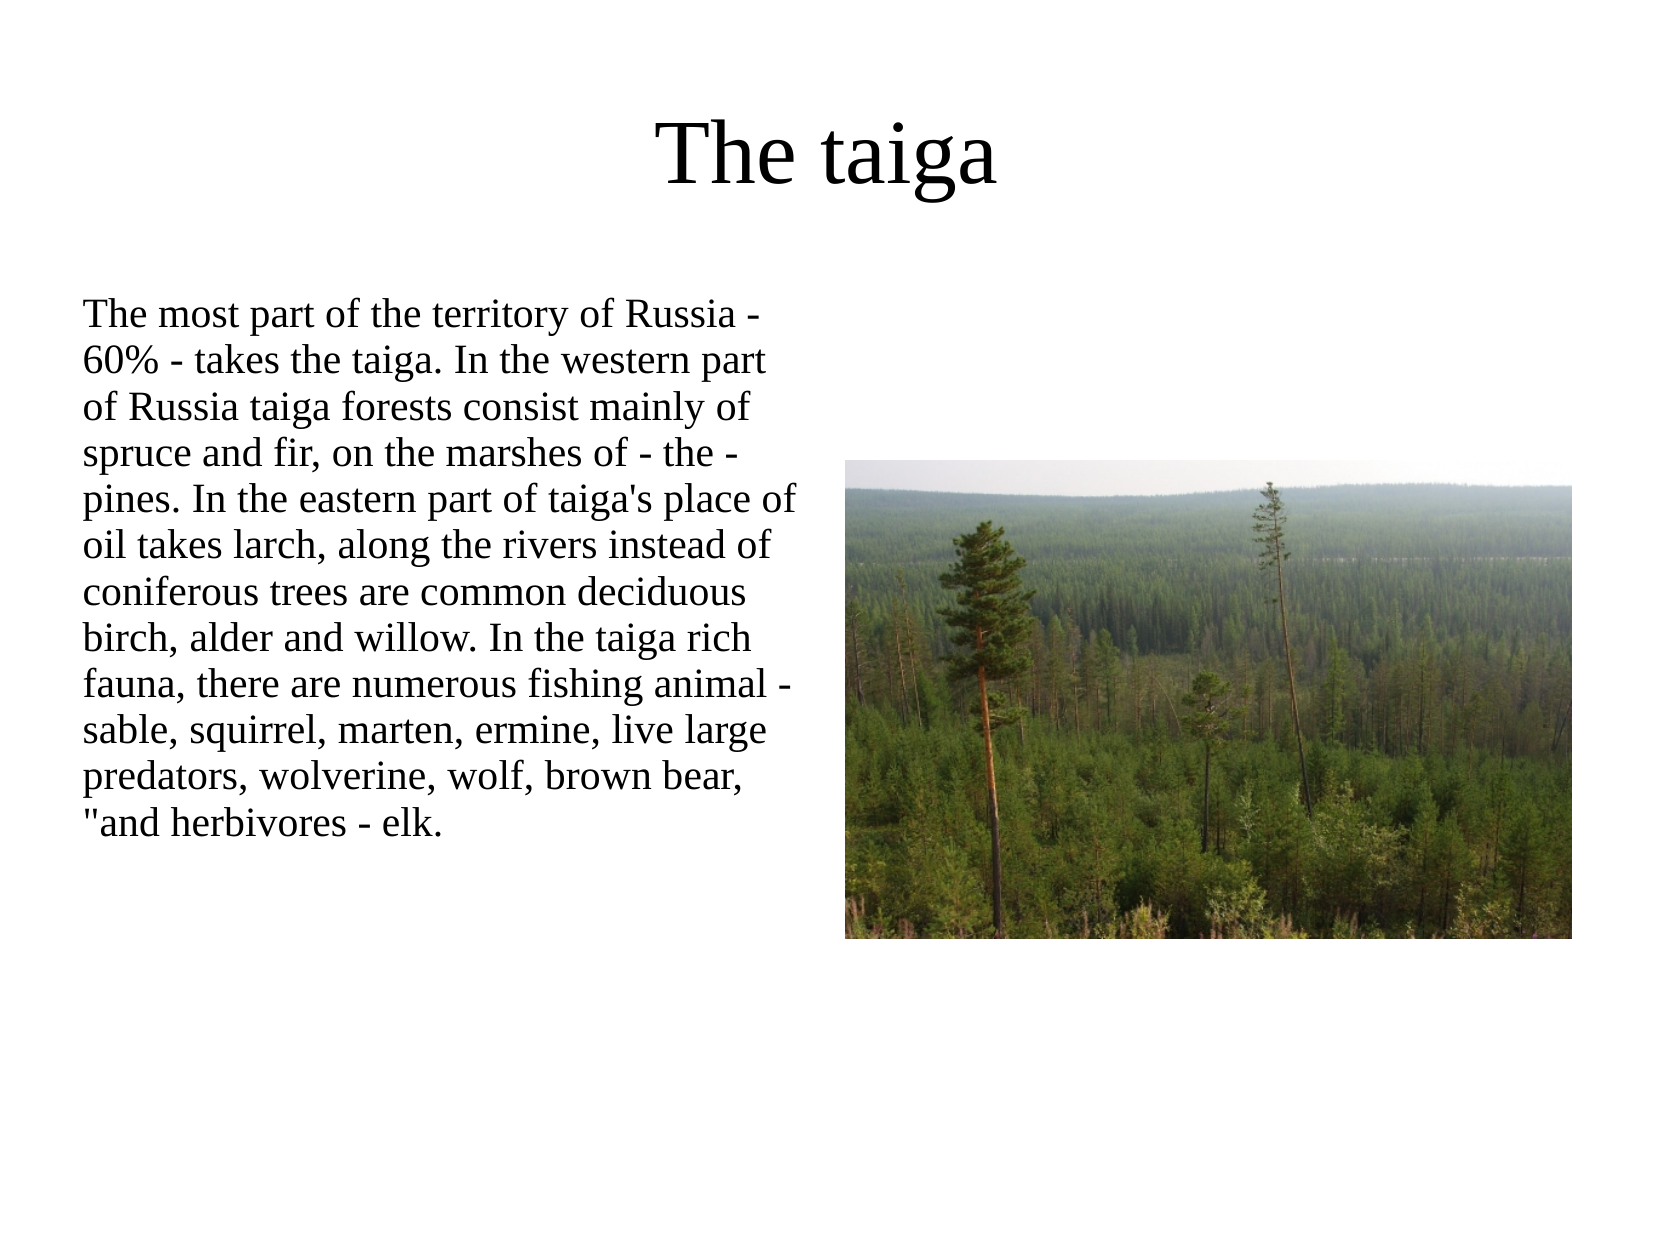

# The taiga
The most part of the territory of Russia - 60% - takes the taiga. In the western part of Russia taiga forests consist mainly of spruce and fir, on the marshes of - the - pines. In the eastern part of taiga's place of oil takes larch, along the rivers instead of coniferous trees are common deciduous birch, alder and willow. In the taiga rich fauna, there are numerous fishing animal - sable, squirrel, marten, ermine, live large predators, wolverine, wolf, brown bear, "and herbivores - elk.